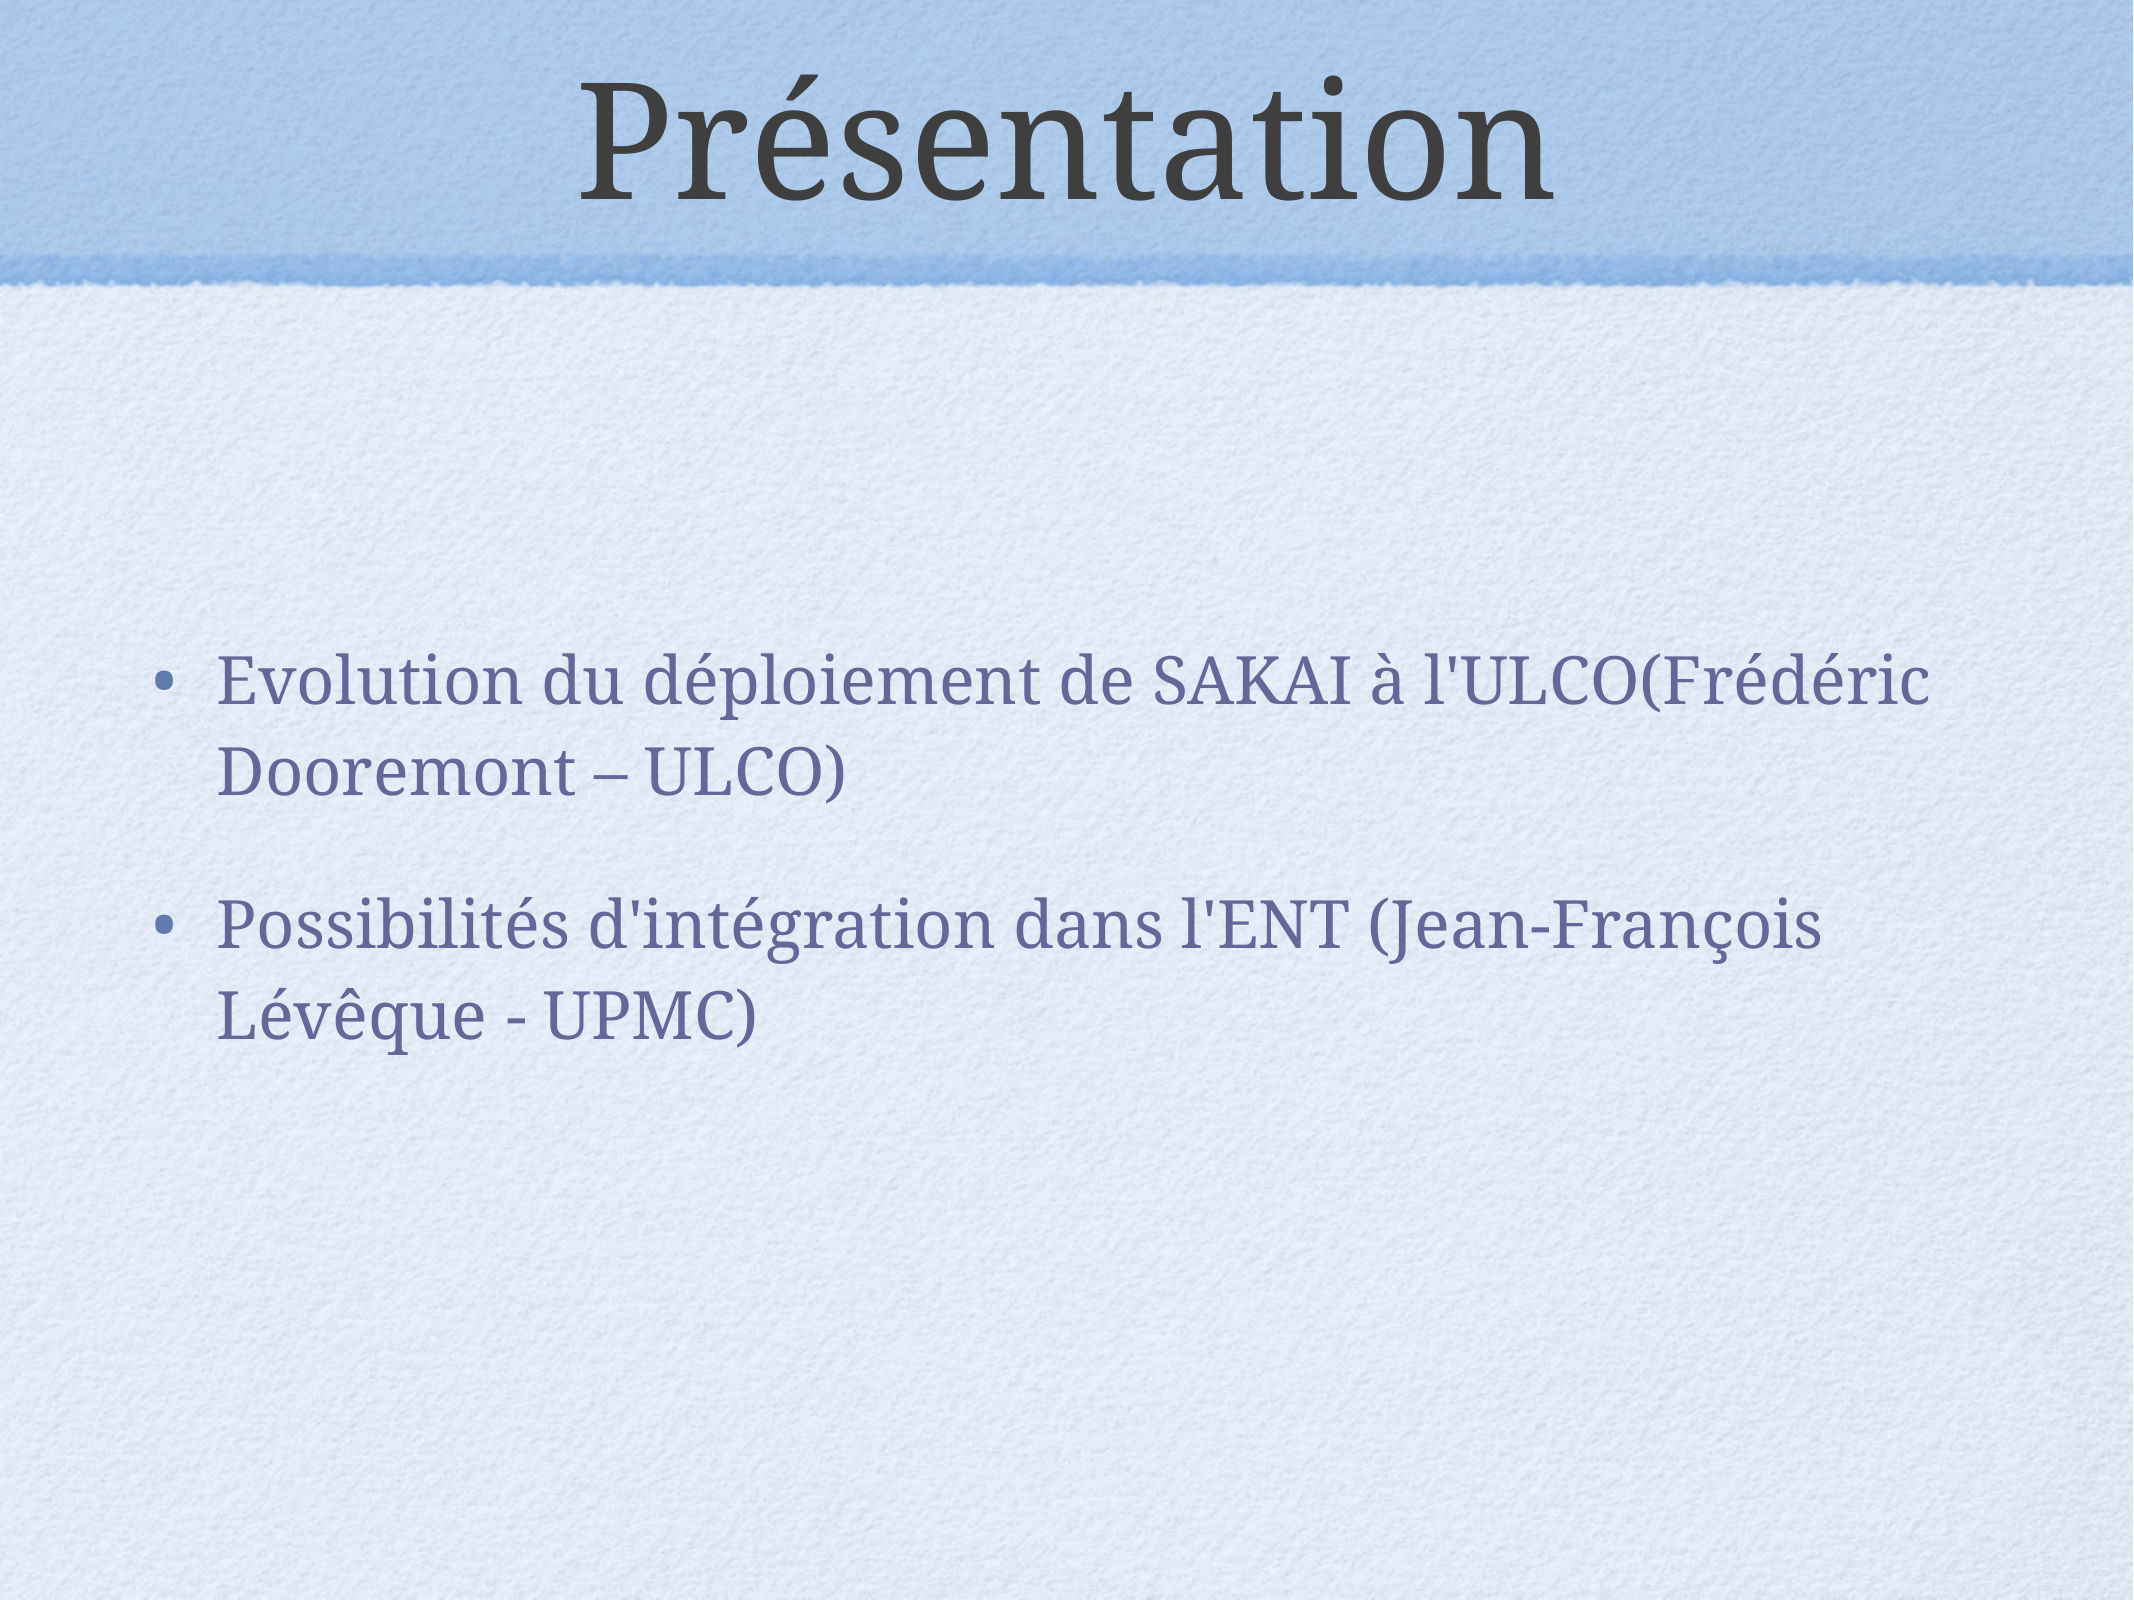

# Présentation
Evolution du déploiement de SAKAI à l'ULCO(Frédéric Dooremont – ULCO)
Possibilités d'intégration dans l'ENT (Jean-François	Lévêque - UPMC)